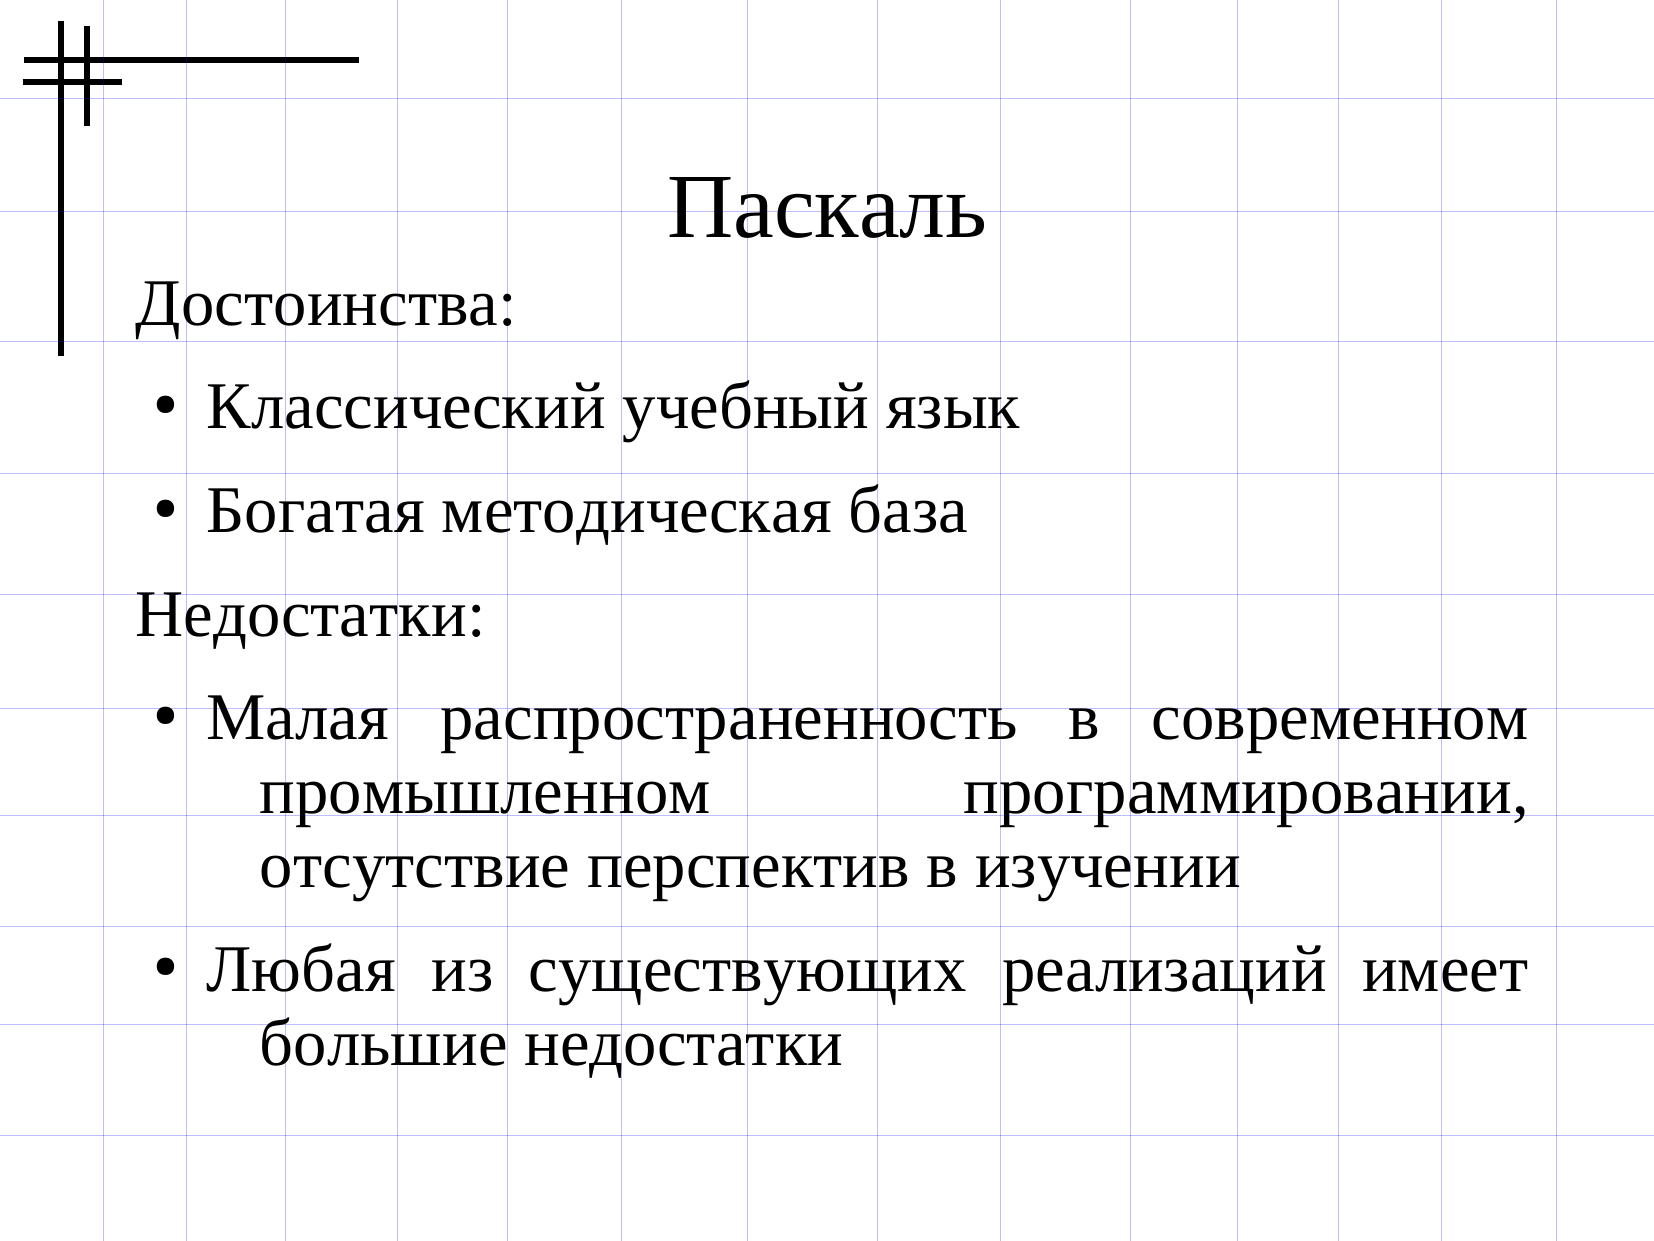

# Паскаль
Достоинства:
Классический учебный язык
Богатая методическая база
Недостатки:
Малая распространенность в современном промышленном программировании, отсутствие перспектив в изучении
Любая из существующих реализаций имеет большие недостатки